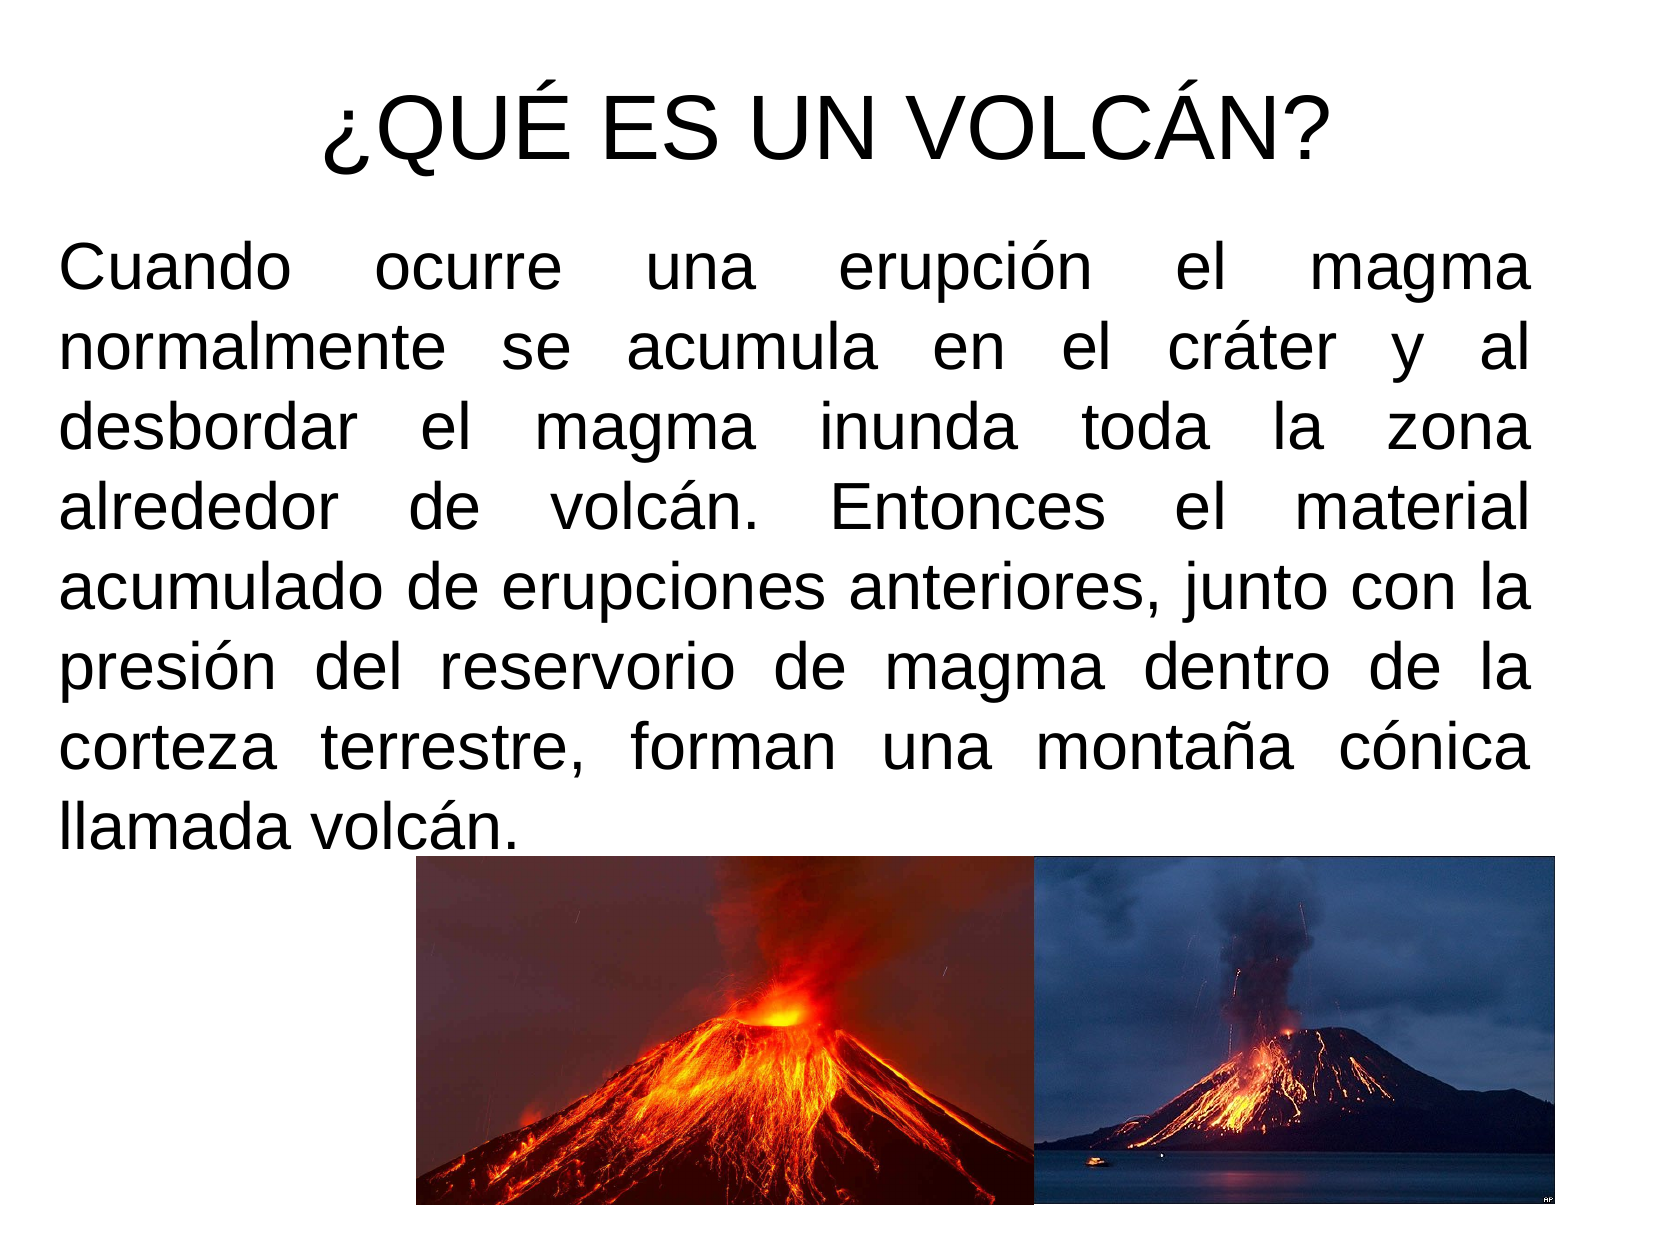

# ¿QUÉ ES UN VOLCÁN?
Cuando ocurre una erupción el magma normalmente se acumula en el cráter y al desbordar el magma inunda toda la zona alrededor de volcán. Entonces el material acumulado de erupciones anteriores, junto con la presión del reservorio de magma dentro de la corteza terrestre, forman una montaña cónica llamada volcán.